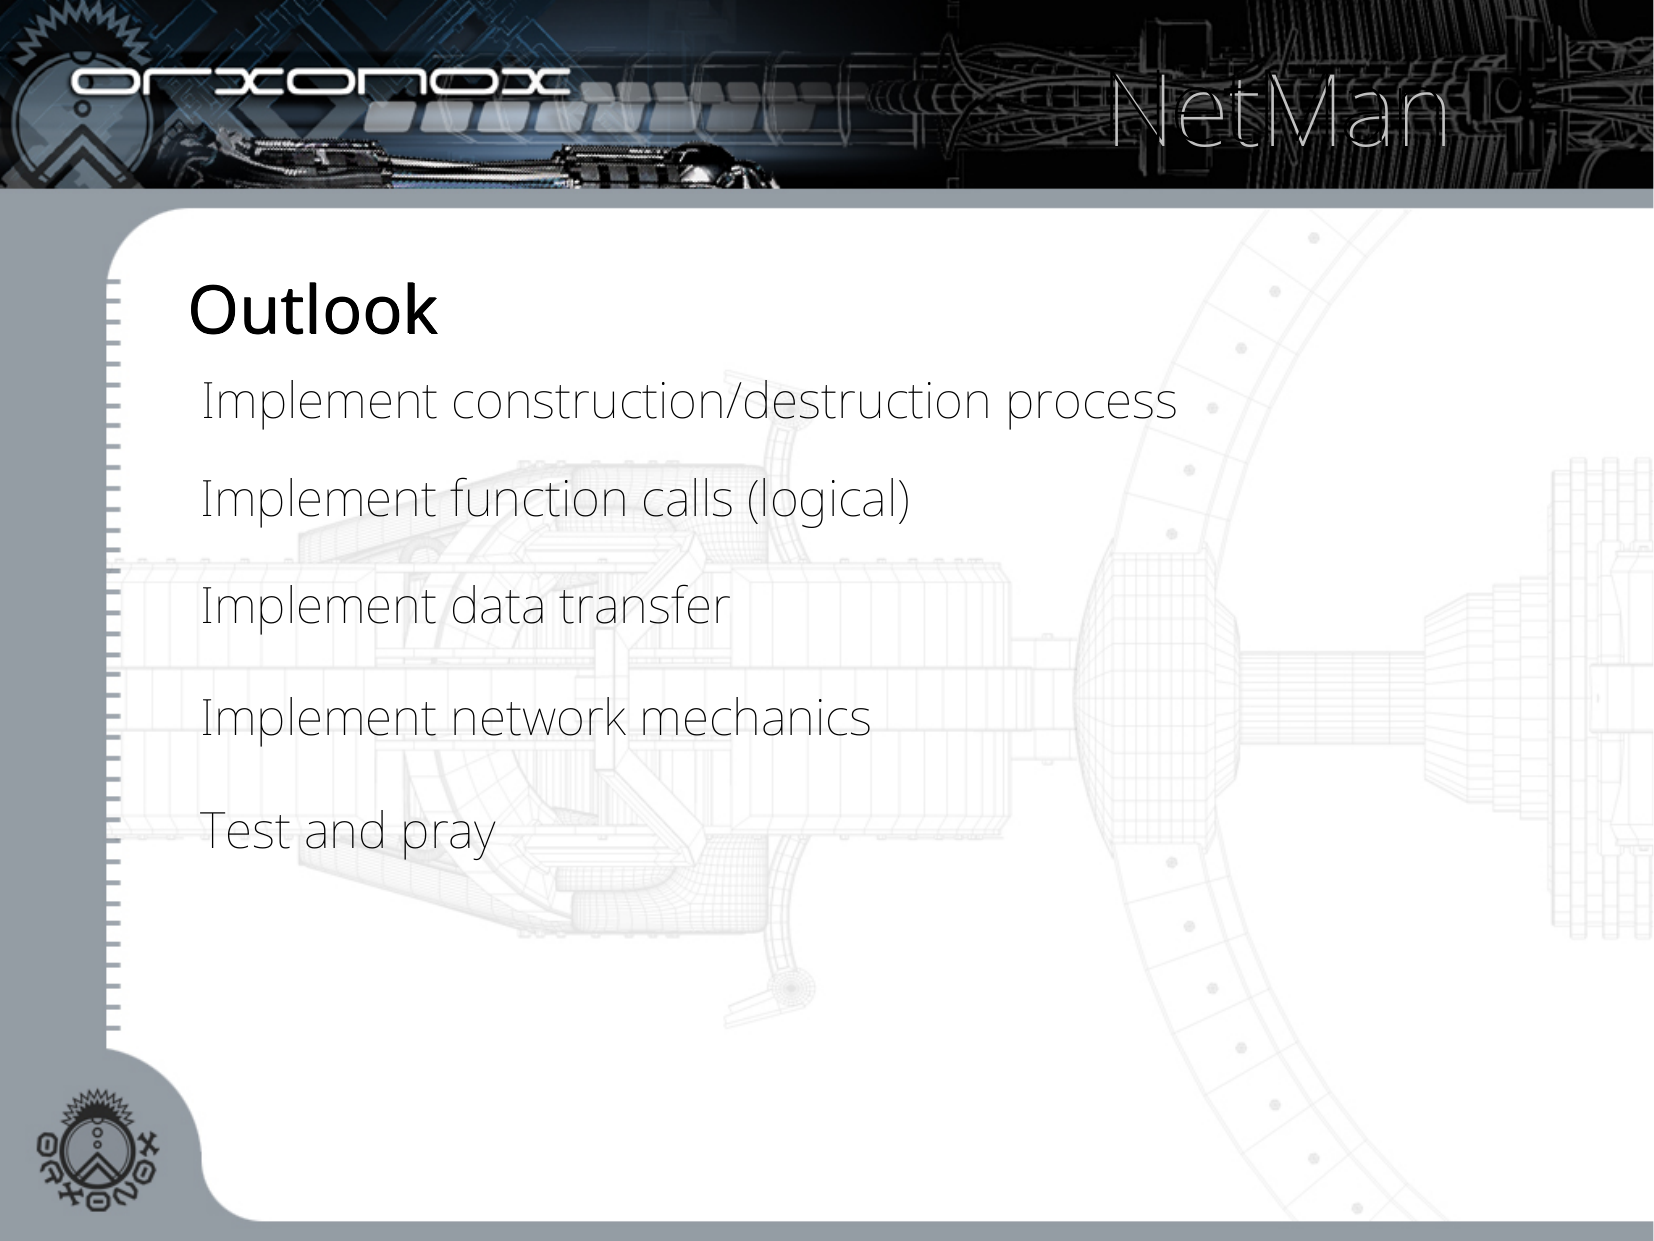

NetMan
Outlook
Implement construction/destruction process
Implement function calls (logical)
Implement data transfer
Implement network mechanics
Test and pray